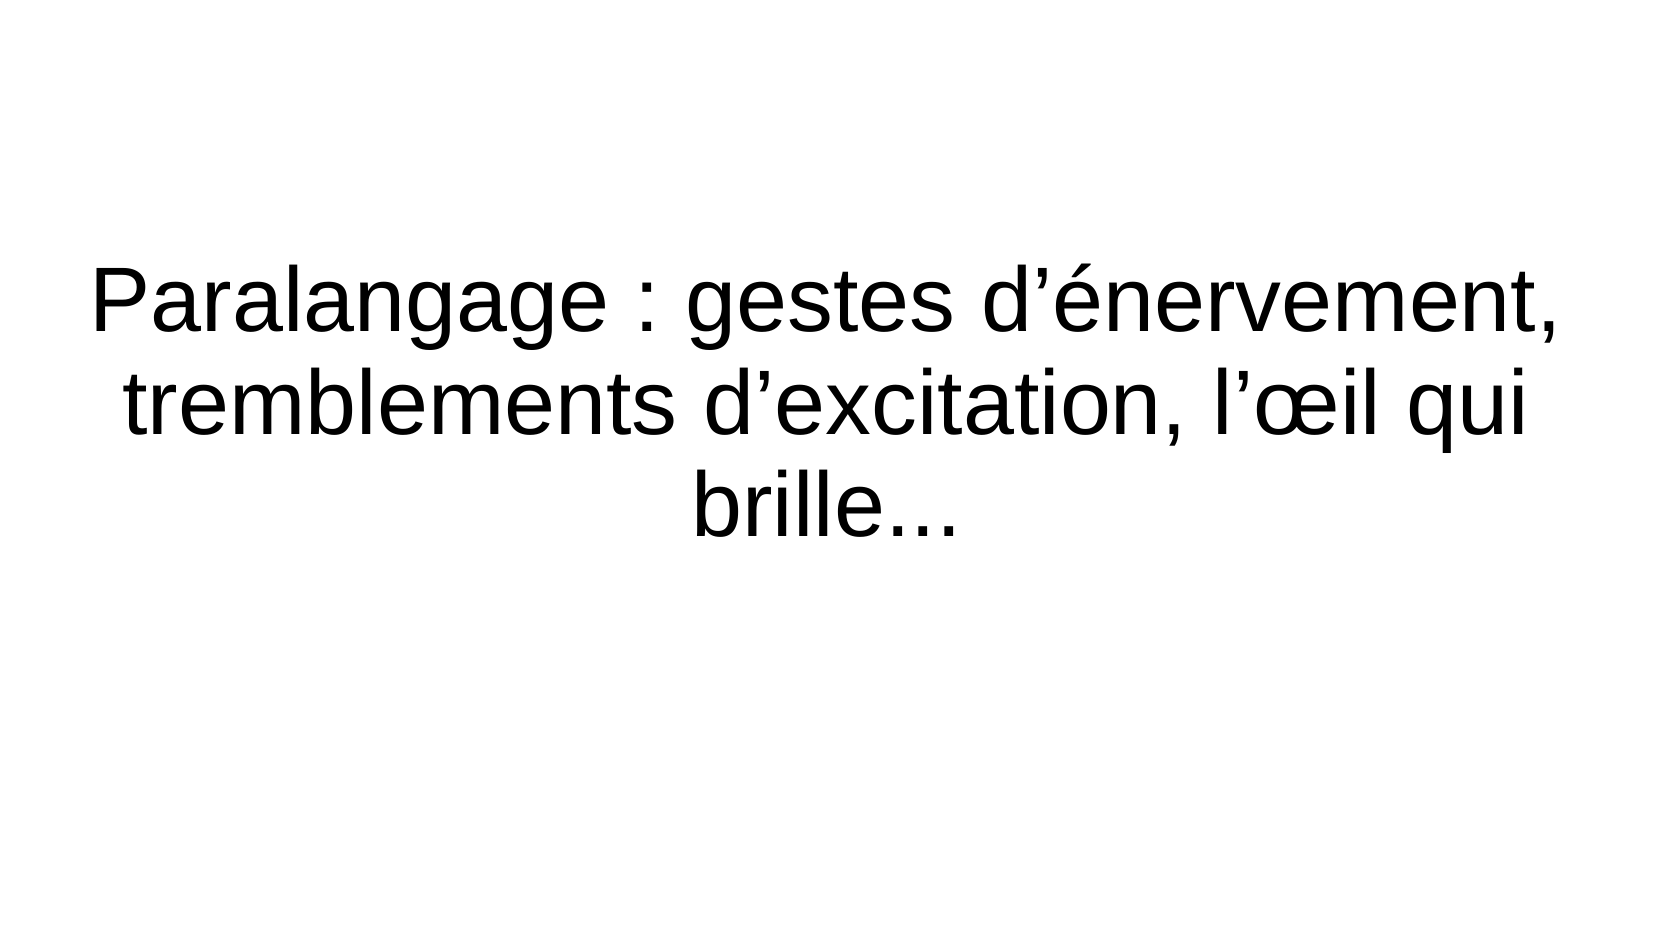

# Paralangage : gestes d’énervement, tremblements d’excitation, l’œil qui brille...